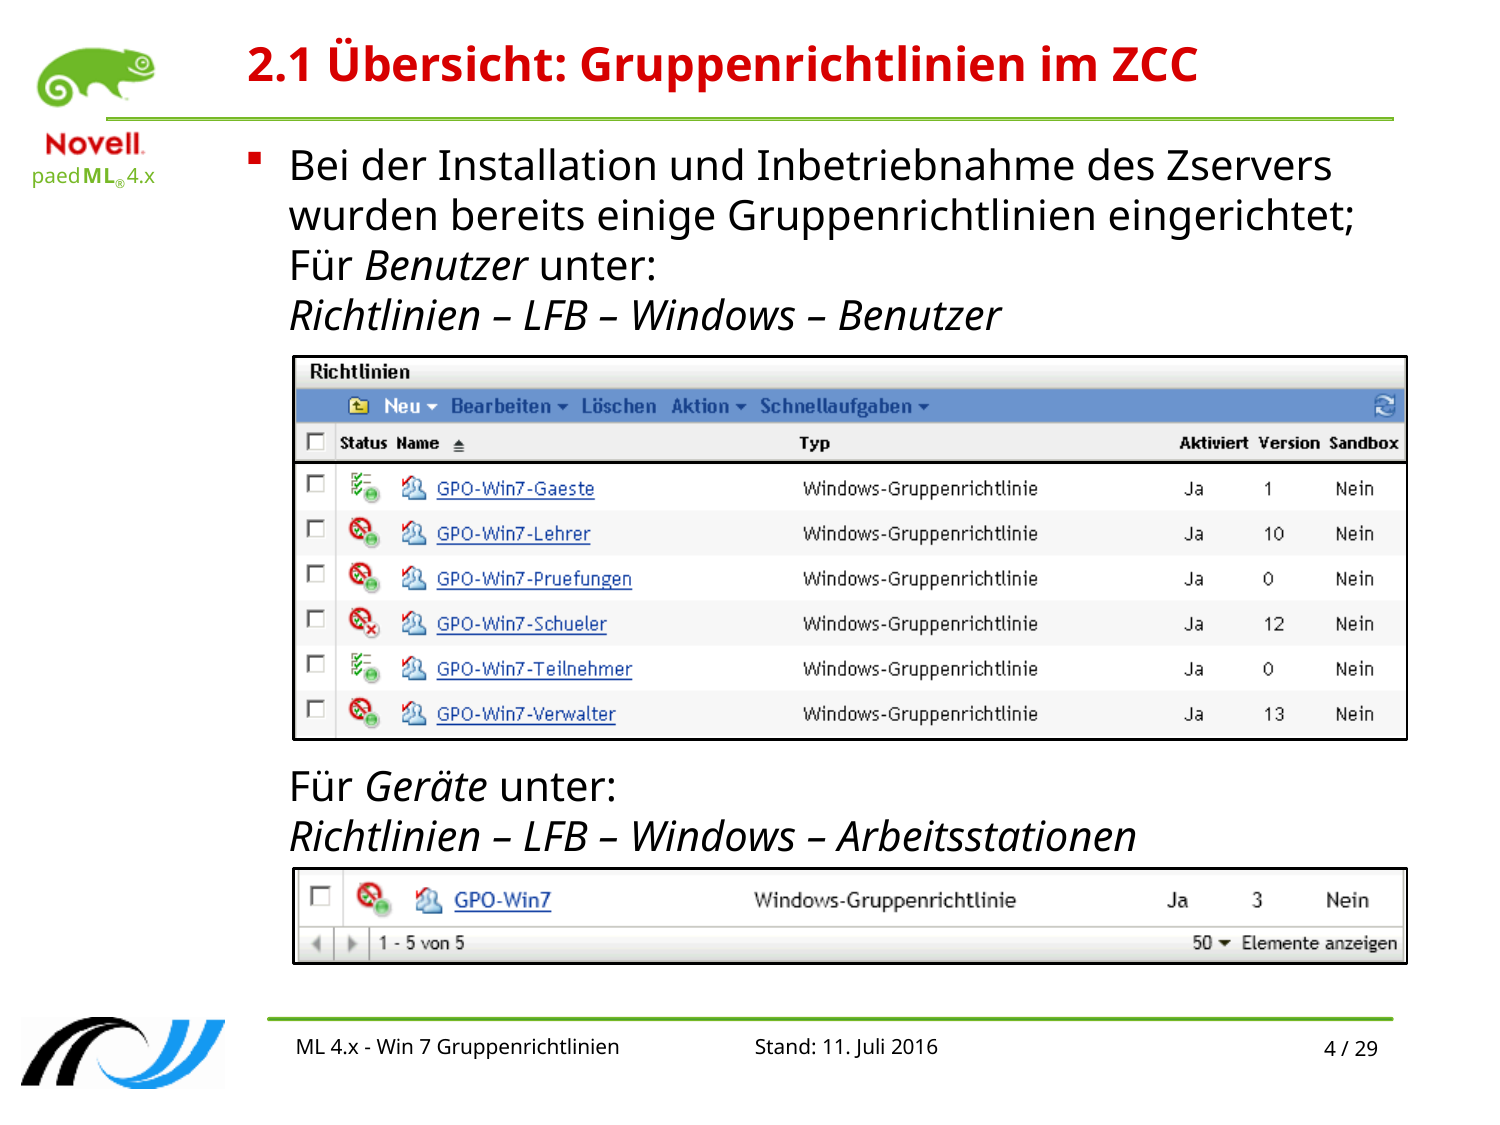

# 2.1 Übersicht: Gruppenrichtlinien im ZCC
Bei der Installation und Inbetriebnahme des Zservers wurden bereits einige Gruppenrichtlinien eingerichtet;
Für Benutzer unter:
Richtlinien – LFB – Windows – Benutzer
Für Geräte unter:
Richtlinien – LFB – Windows – Arbeitsstationen
ML 4.x - Win 7 Gruppenrichtlinien
11. Juli 2016
4